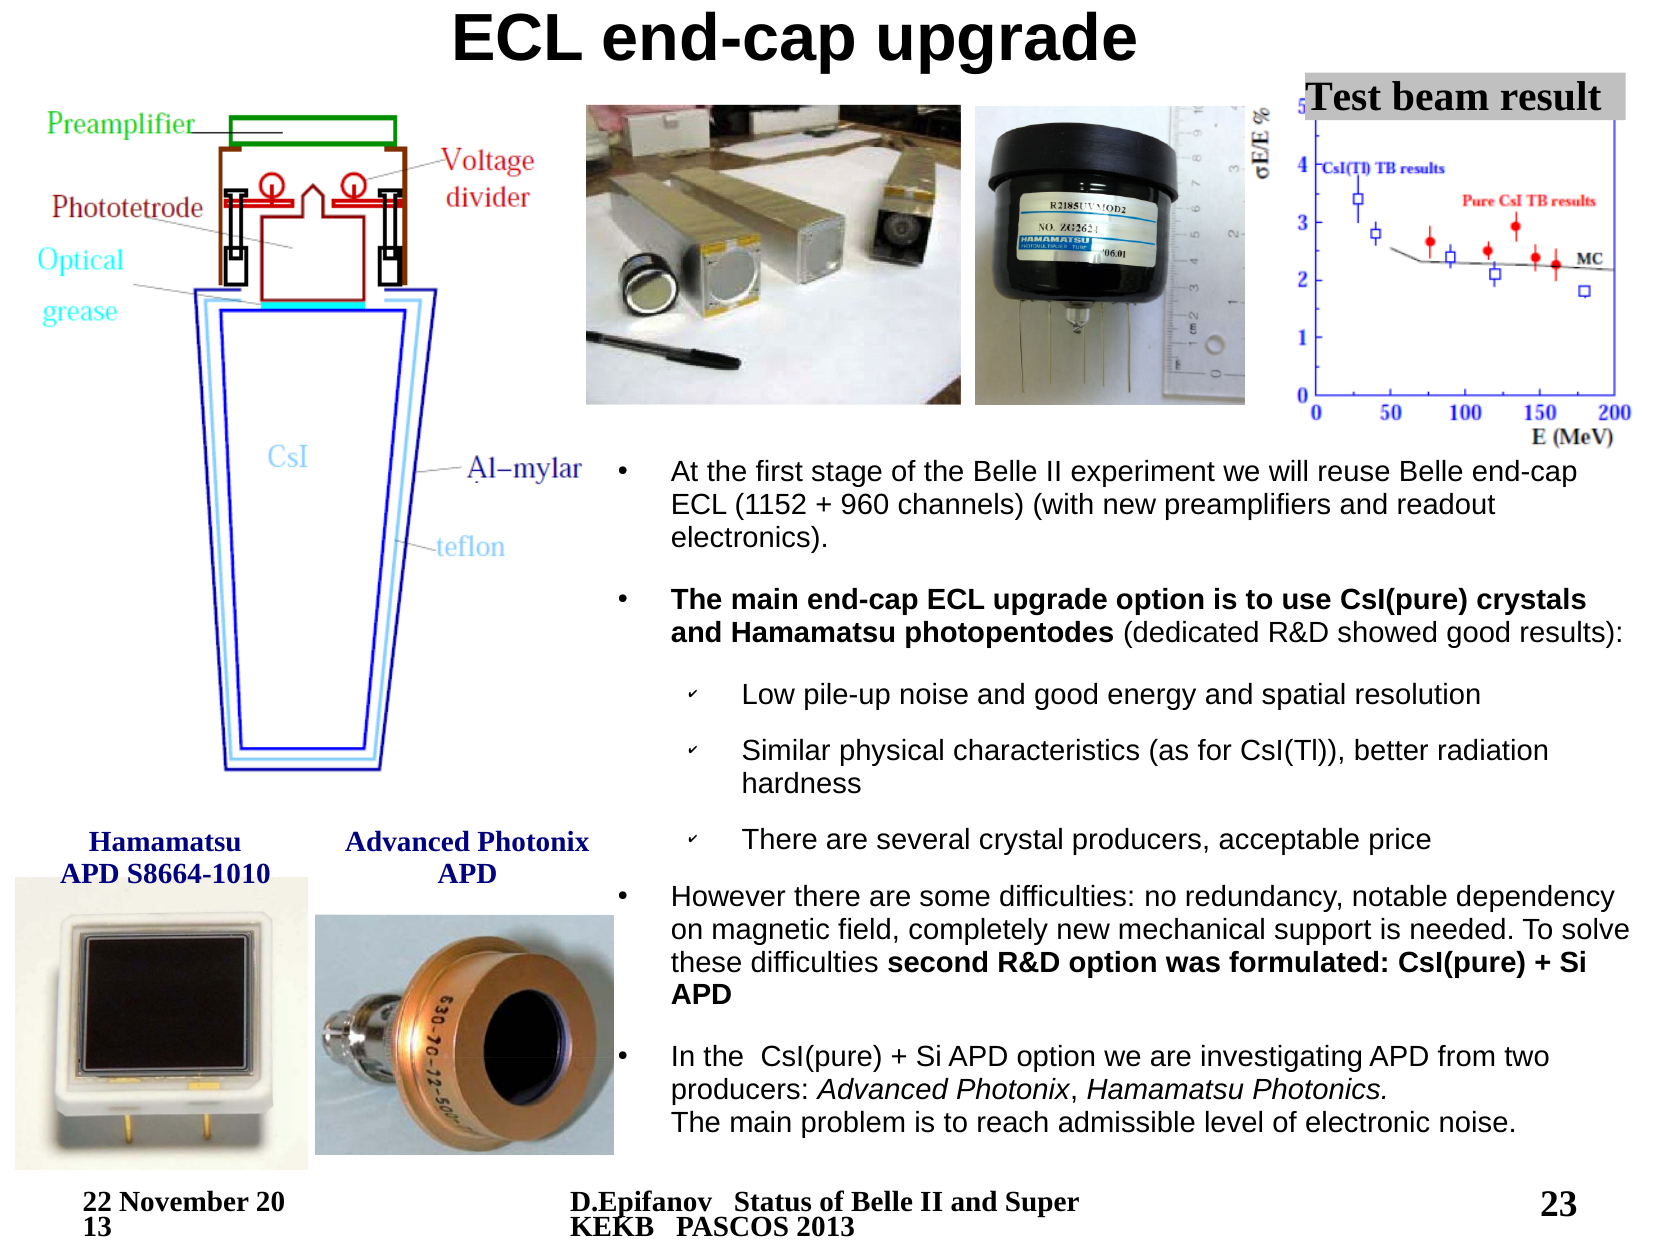

# ECL end-cap upgrade
Test beam result
At the first stage of the Belle II experiment we will reuse Belle end-cap ECL (1152 + 960 channels) (with new preamplifiers and readout electronics).
The main end-cap ECL upgrade option is to use CsI(pure) crystals and Hamamatsu photopentodes (dedicated R&D showed good results):
Low pile-up noise and good energy and spatial resolution
Similar physical characteristics (as for CsI(Tl)), better radiation hardness
There are several crystal producers, acceptable price
However there are some difficulties: no redundancy, notable dependency on magnetic field, completely new mechanical support is needed. To solve these difficulties second R&D option was formulated: CsI(pure) + Si APD
In the CsI(pure) + Si APD option we are investigating APD from two producers: Advanced Photonix, Hamamatsu Photonics. The main problem is to reach admissible level of electronic noise.
Hamamatsu
APD S8664-1010
Advanced Photonix
APD
23
22 November 2013
D.Epifanov Status of Belle II and SuperKEKB PASCOS 2013